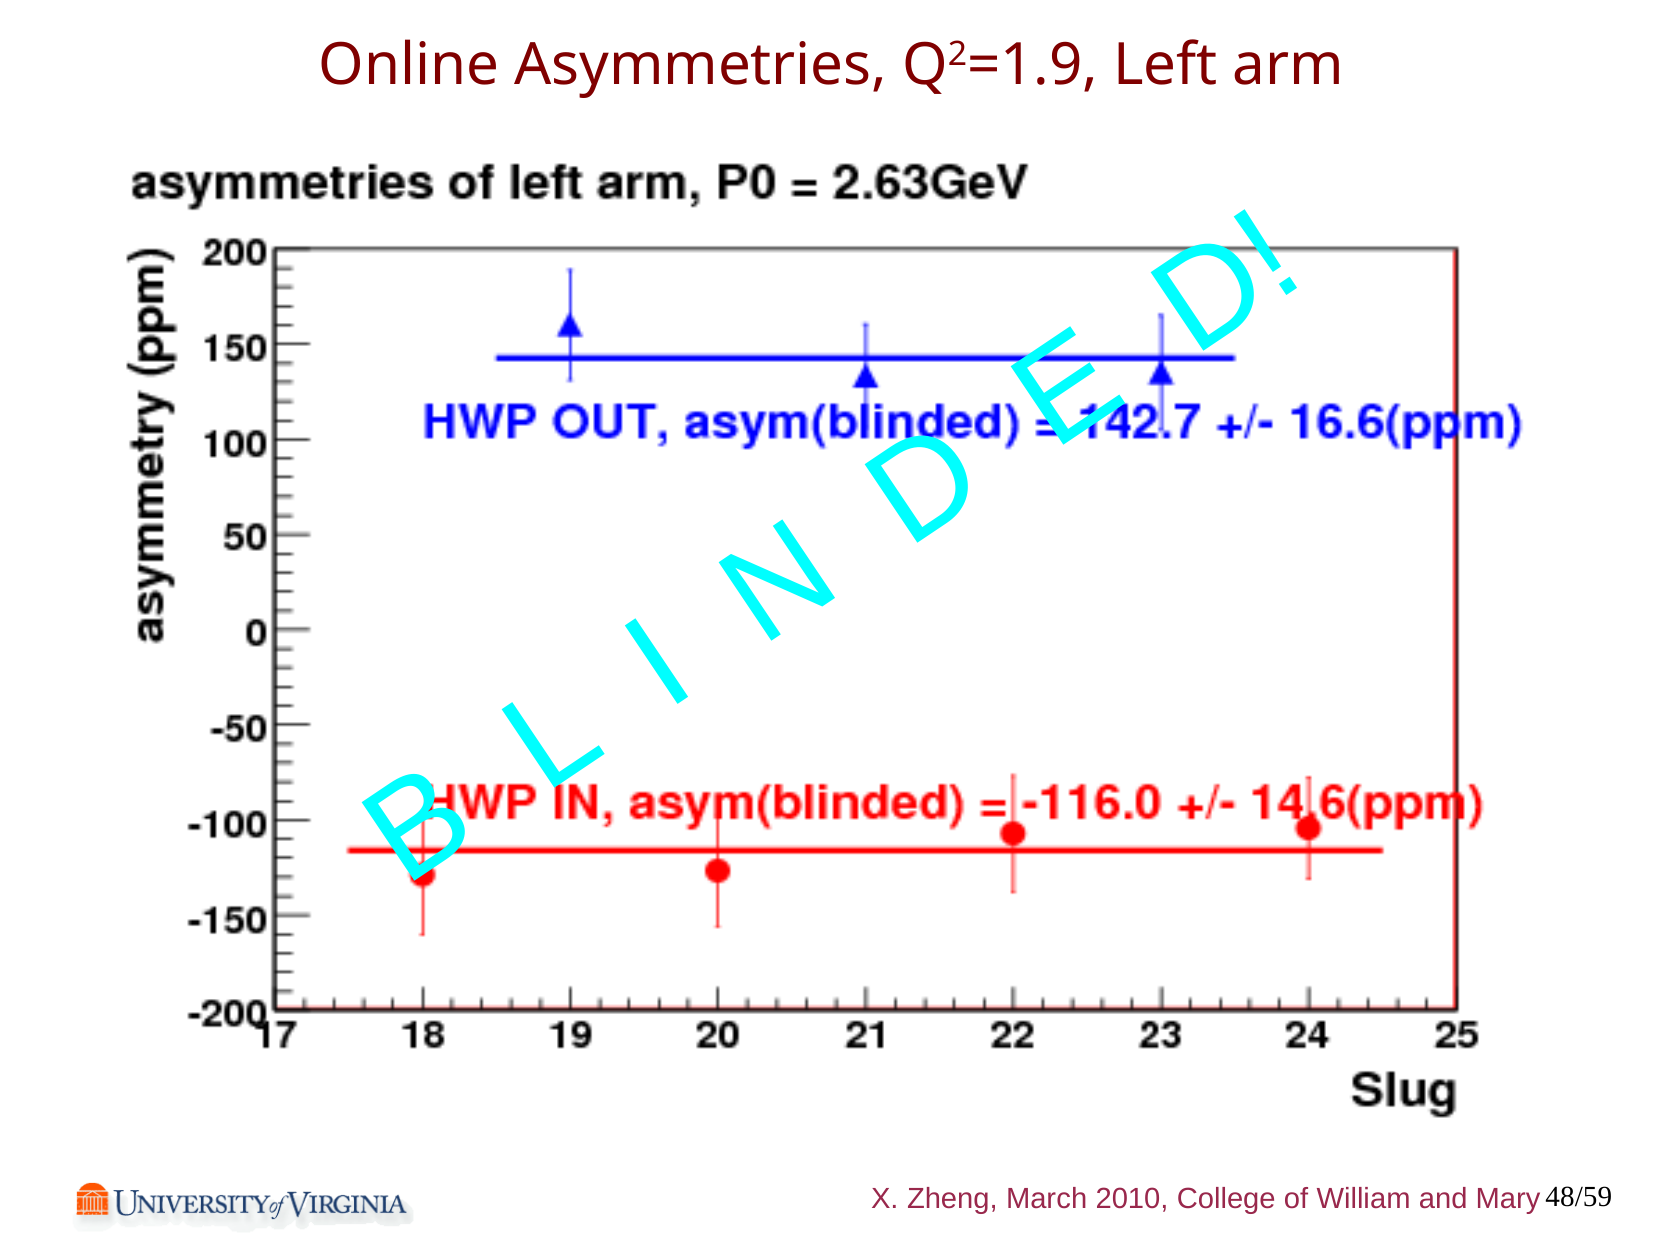

# Online Asymmetries, Q2=1.9, Left arm
B L I N D E D!